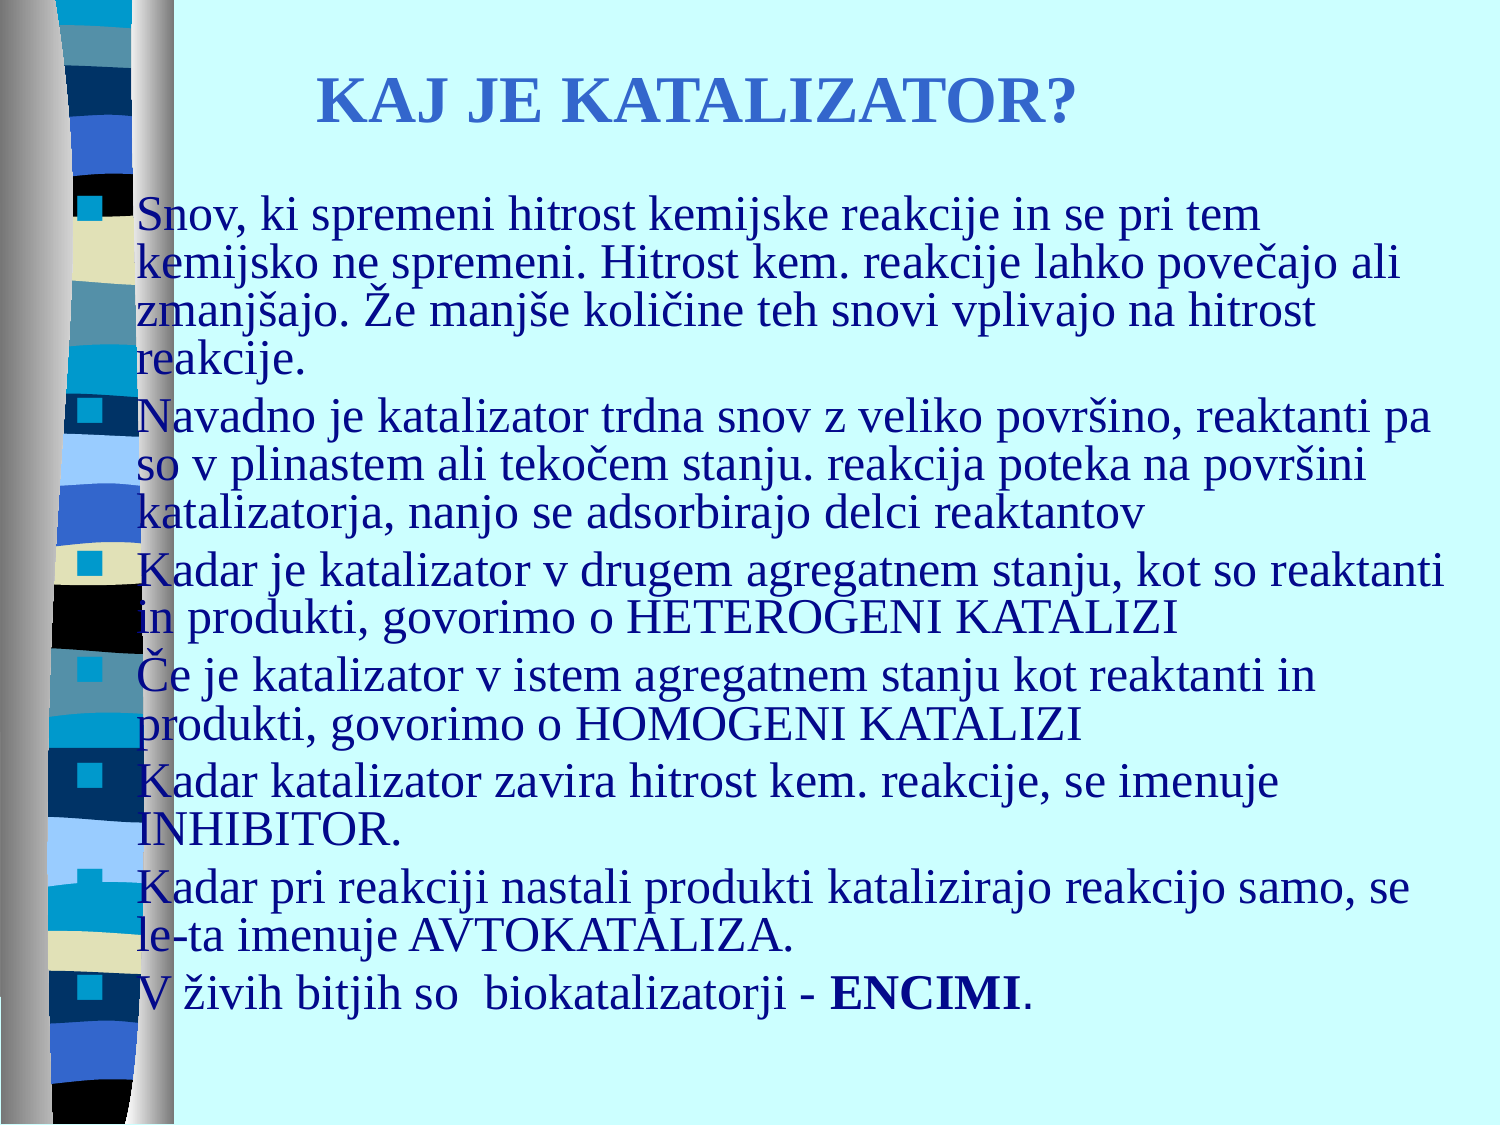

# KAJ JE KATALIZATOR?
Snov, ki spremeni hitrost kemijske reakcije in se pri tem kemijsko ne spremeni. Hitrost kem. reakcije lahko povečajo ali zmanjšajo. Že manjše količine teh snovi vplivajo na hitrost reakcije.
Navadno je katalizator trdna snov z veliko površino, reaktanti pa so v plinastem ali tekočem stanju. reakcija poteka na površini katalizatorja, nanjo se adsorbirajo delci reaktantov
Kadar je katalizator v drugem agregatnem stanju, kot so reaktanti in produkti, govorimo o HETEROGENI KATALIZI
Če je katalizator v istem agregatnem stanju kot reaktanti in produkti, govorimo o HOMOGENI KATALIZI
Kadar katalizator zavira hitrost kem. reakcije, se imenuje INHIBITOR.
Kadar pri reakciji nastali produkti katalizirajo reakcijo samo, se le-ta imenuje AVTOKATALIZA.
V živih bitjih so biokatalizatorji - ENCIMI.